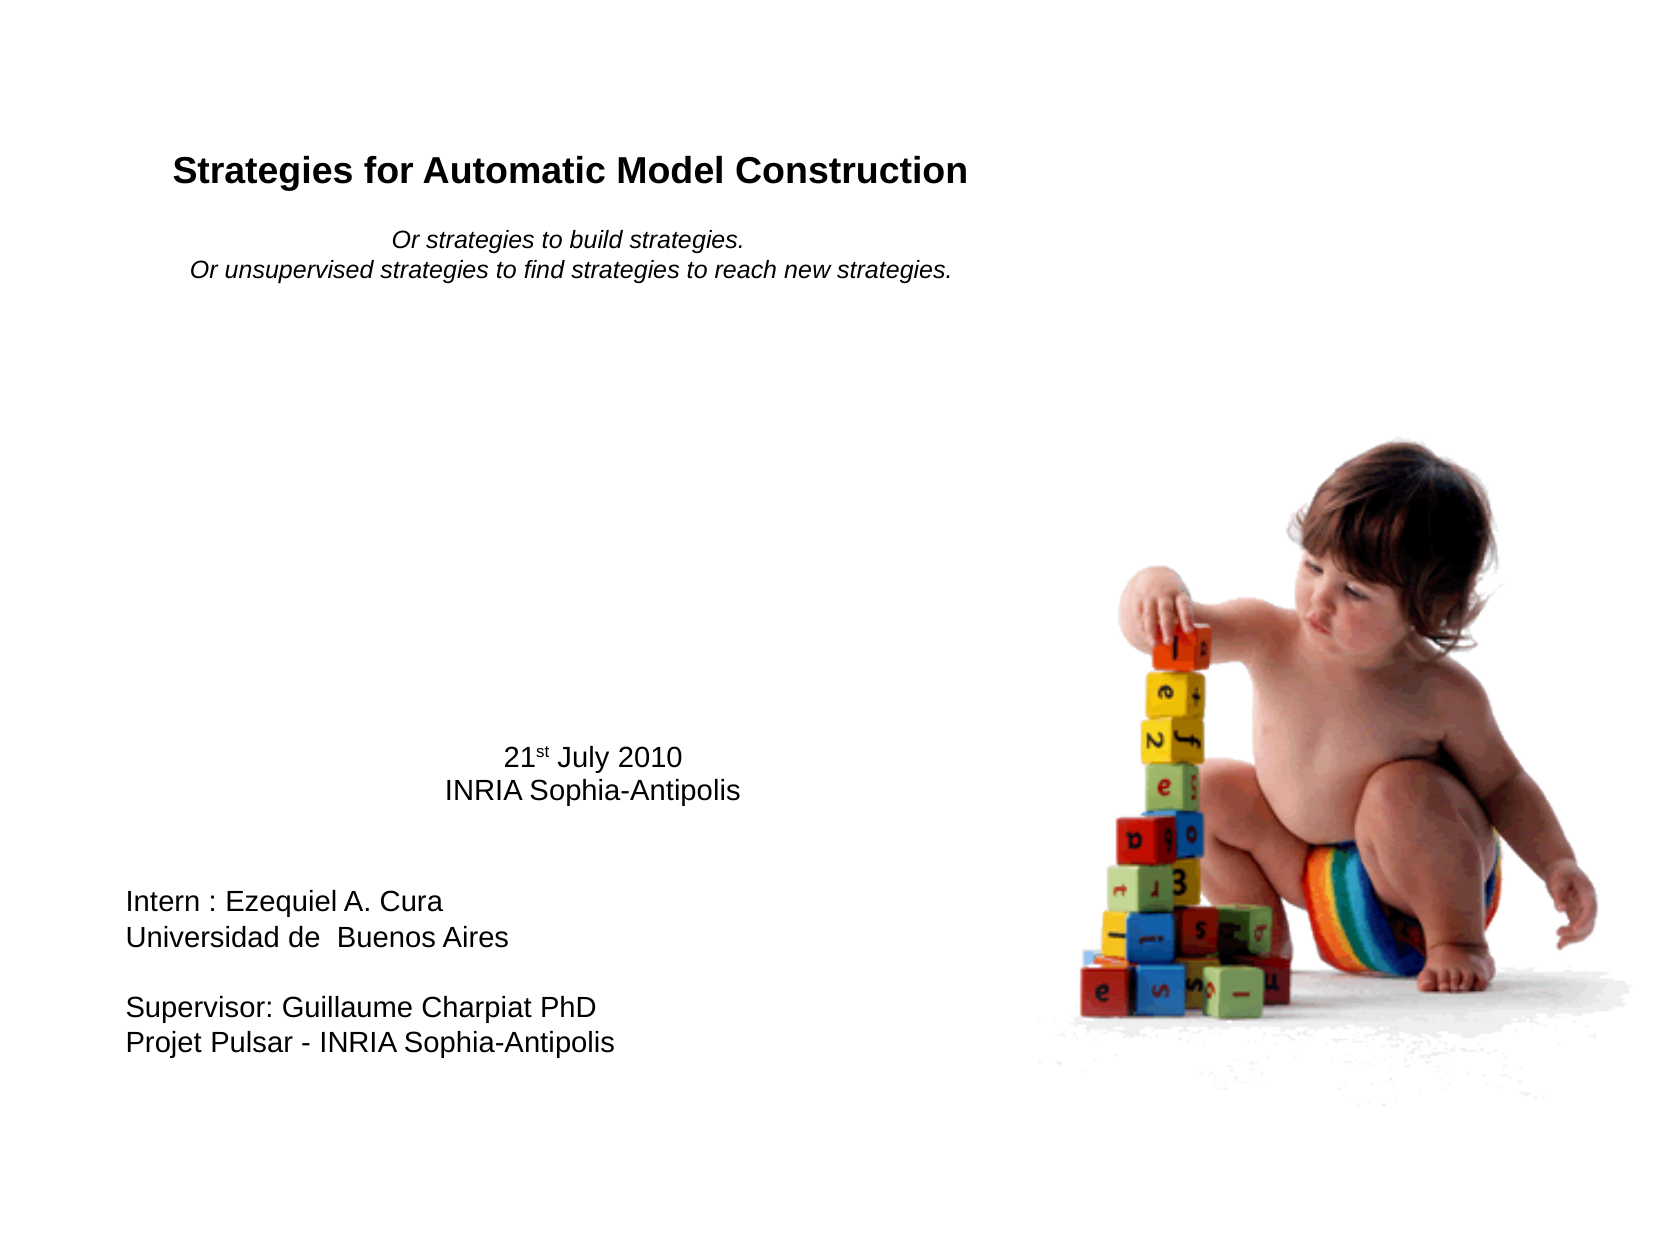

Strategies for Automatic Model Construction
Or strategies to build strategies.
Or unsupervised strategies to find strategies to reach new strategies.
21st July 2010
INRIA Sophia-Antipolis
# Intern : Ezequiel A. Cura
Universidad de Buenos Aires
Supervisor: Guillaume Charpiat PhD
Projet Pulsar - INRIA Sophia-Antipolis